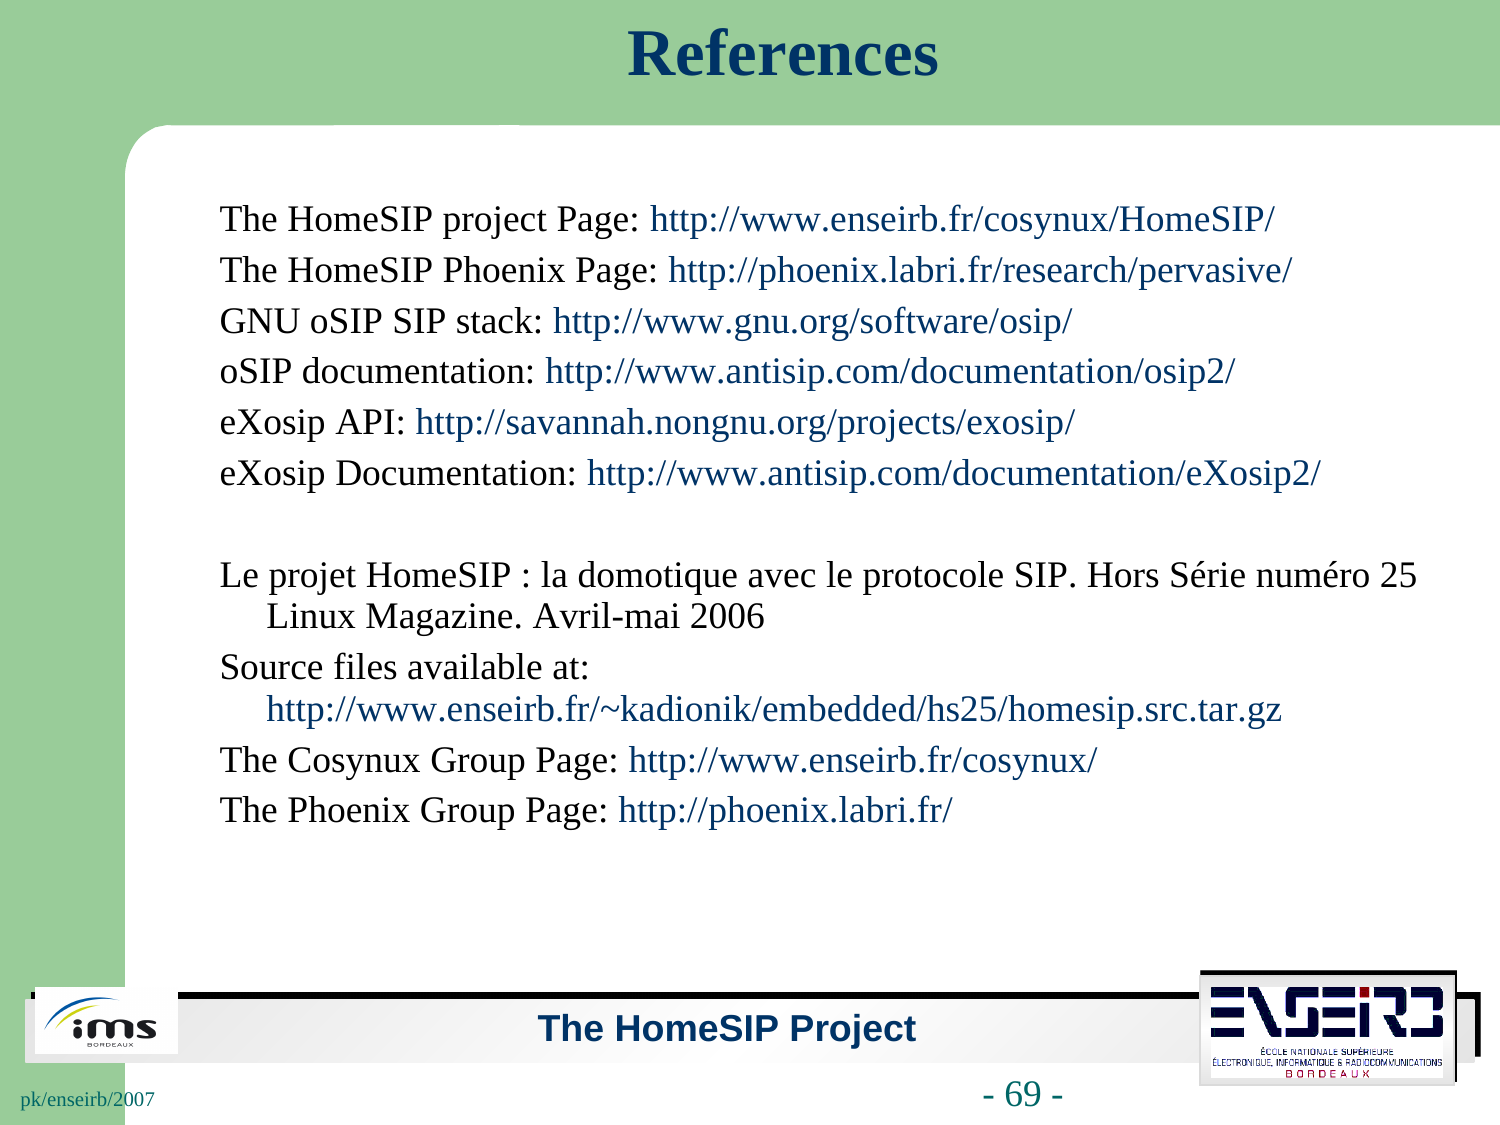

References
The HomeSIP project Page: http://www.enseirb.fr/cosynux/HomeSIP/
The HomeSIP Phoenix Page: http://phoenix.labri.fr/research/pervasive/
GNU oSIP SIP stack: http://www.gnu.org/software/osip/
oSIP documentation: http://www.antisip.com/documentation/osip2/
eXosip API: http://savannah.nongnu.org/projects/exosip/
eXosip Documentation: http://www.antisip.com/documentation/eXosip2/
Le projet HomeSIP : la domotique avec le protocole SIP. Hors Série numéro 25 Linux Magazine. Avril-mai 2006
Source files available at: http://www.enseirb.fr/~kadionik/embedded/hs25/homesip.src.tar.gz
The Cosynux Group Page: http://www.enseirb.fr/cosynux/
The Phoenix Group Page: http://phoenix.labri.fr/